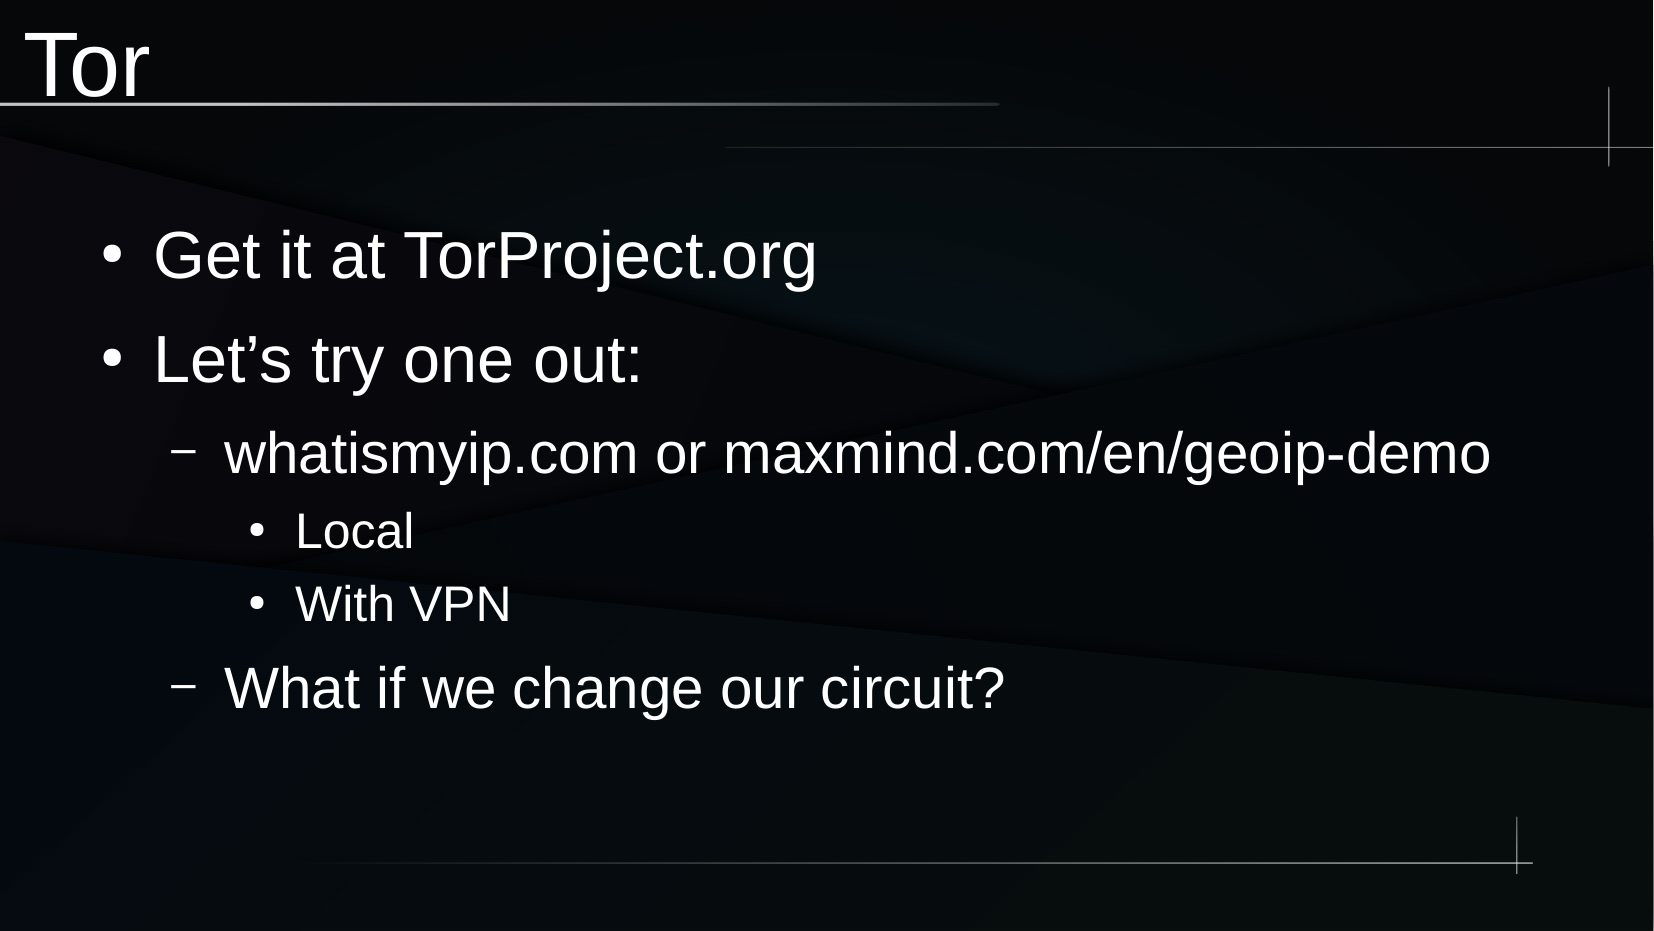

# Tor
Get it at TorProject.org
Let’s try one out:
whatismyip.com or maxmind.com/en/geoip-demo
Local
With VPN
What if we change our circuit?